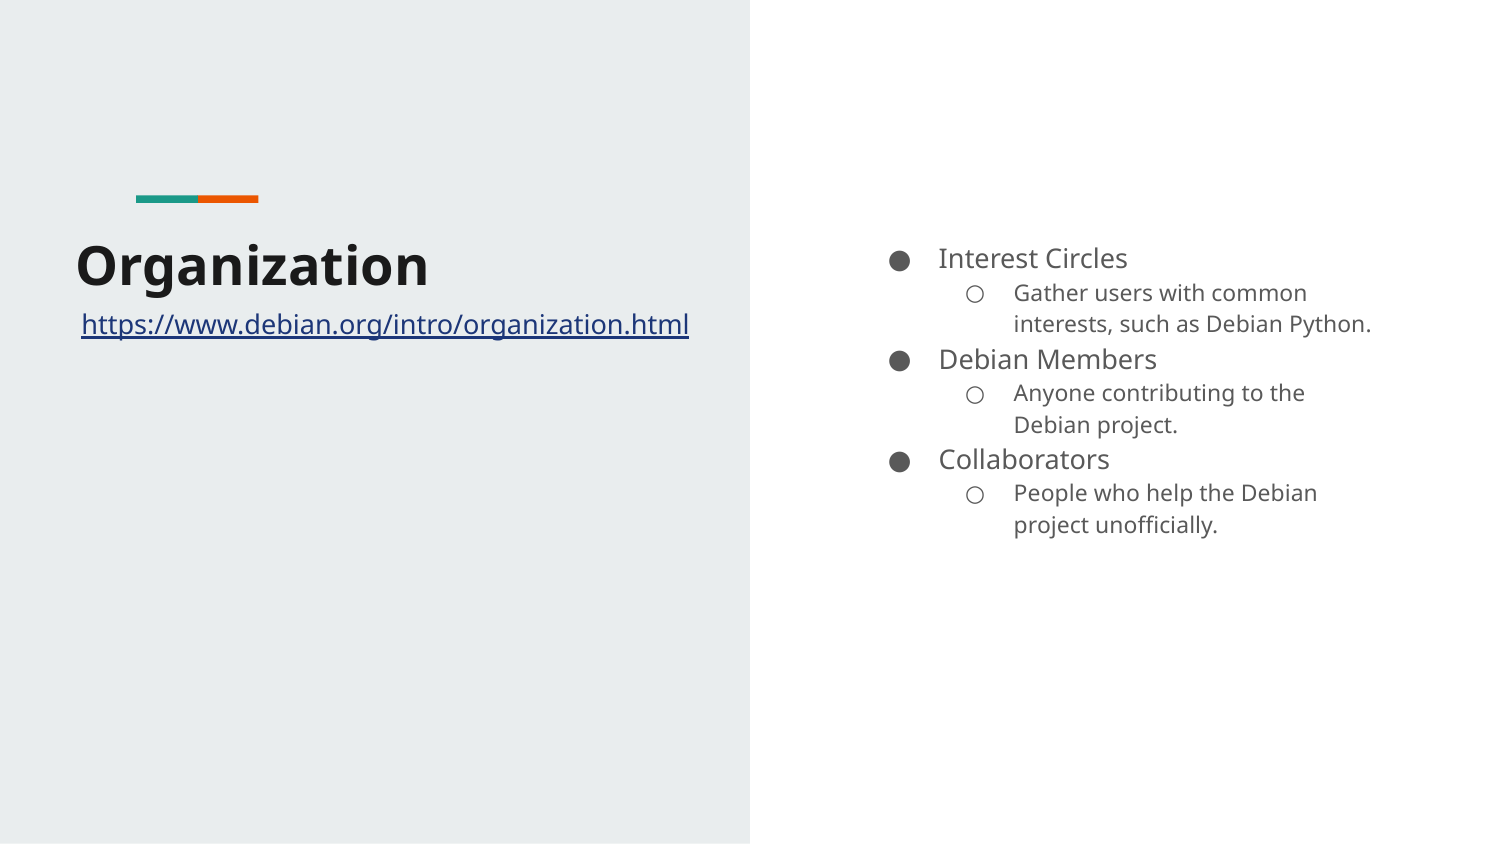

# Organization
Interest Circles
Gather users with common interests, such as Debian Python.
Debian Members
Anyone contributing to the Debian project.
Collaborators
People who help the Debian project unofficially.
https://www.debian.org/intro/organization.html